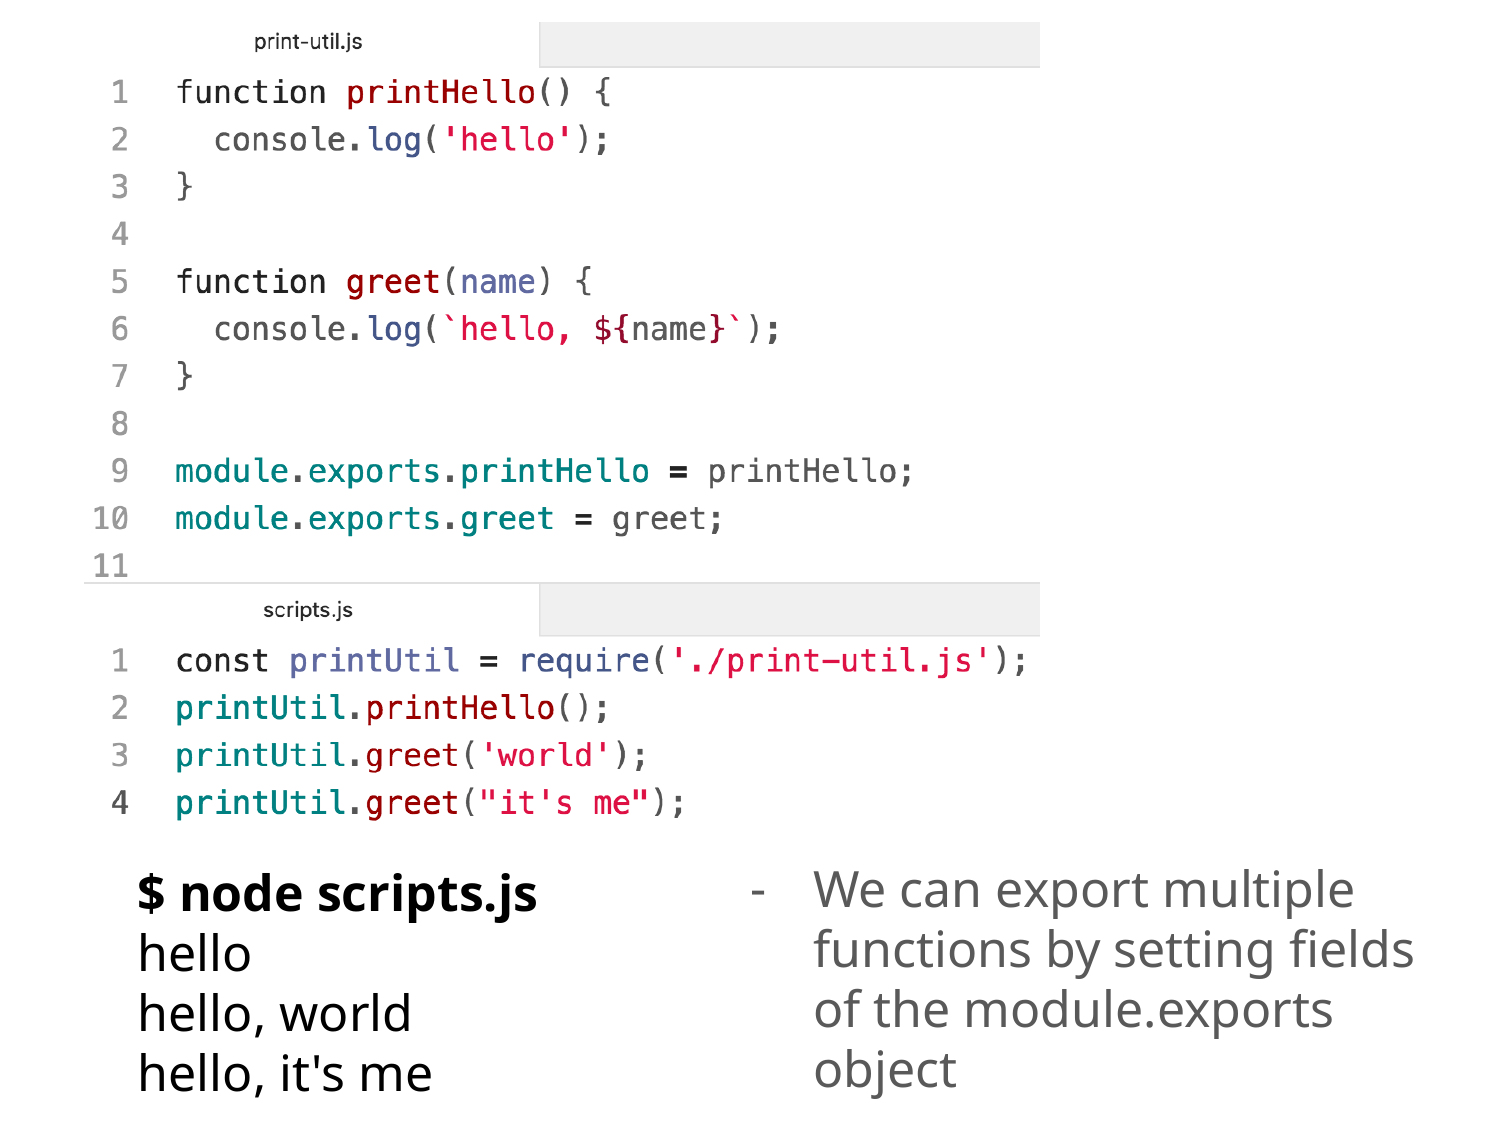

# We can export multiple functions by setting fields of the module.exports object
$ node scripts.js
hello
hello, world
hello, it's me